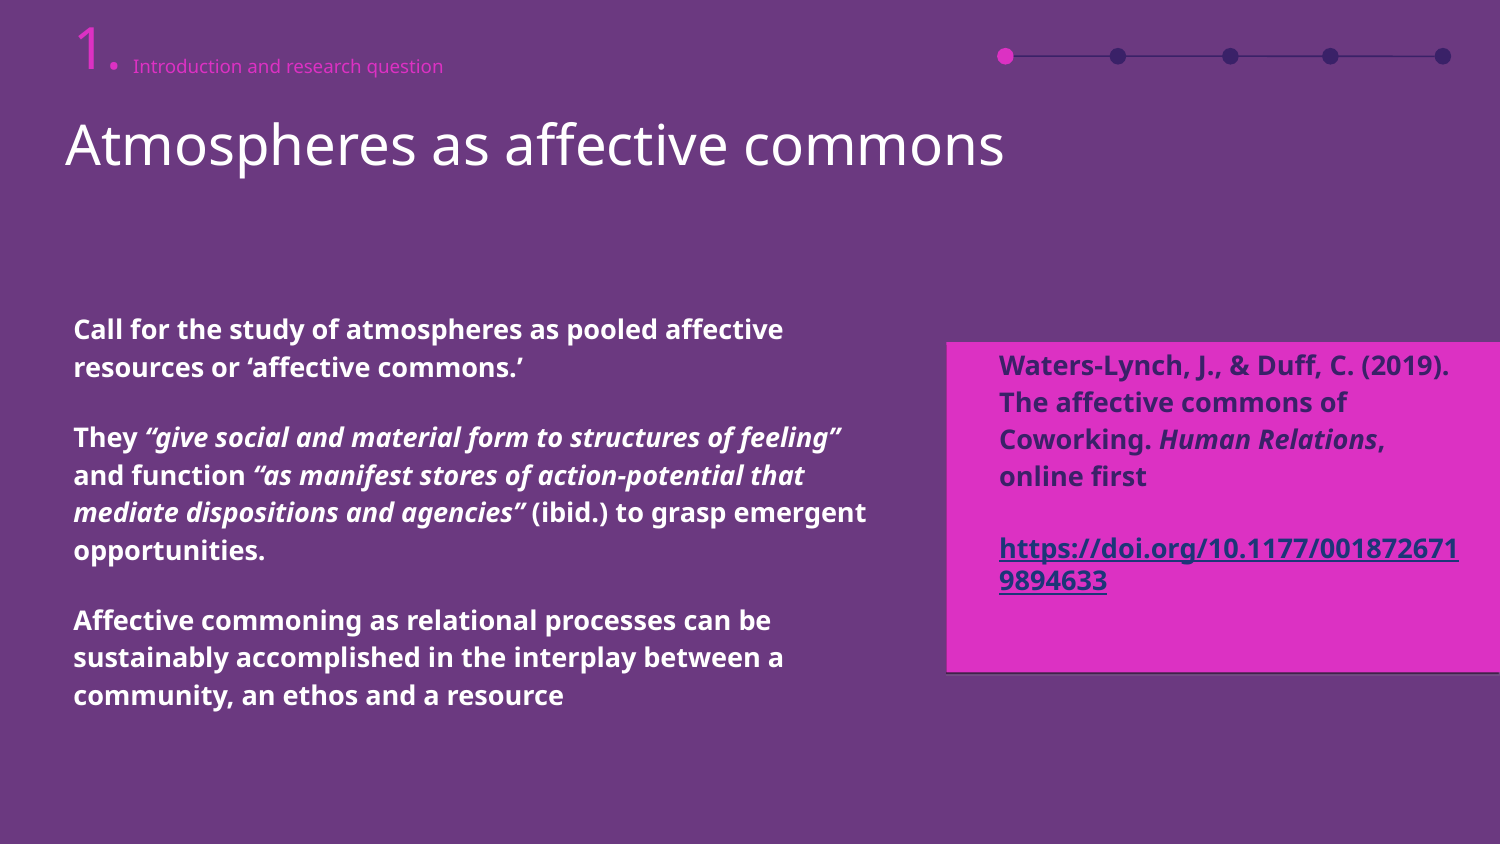

1.
Introduction and research question
Atmospheres as affective commons
# Call for the study of atmospheres as pooled affective resources or ‘affective commons.’
They “give social and material form to structures of feeling” and function “as manifest stores of action-potential that mediate dispositions and agencies” (ibid.) to grasp emergent opportunities.
Affective commoning as relational processes can be sustainably accomplished in the interplay between a community, an ethos and a resource
Waters-Lynch, J., & Duff, C. (2019). The affective commons of Coworking. Human Relations, online first
https://doi.org/10.1177/0018726719894633